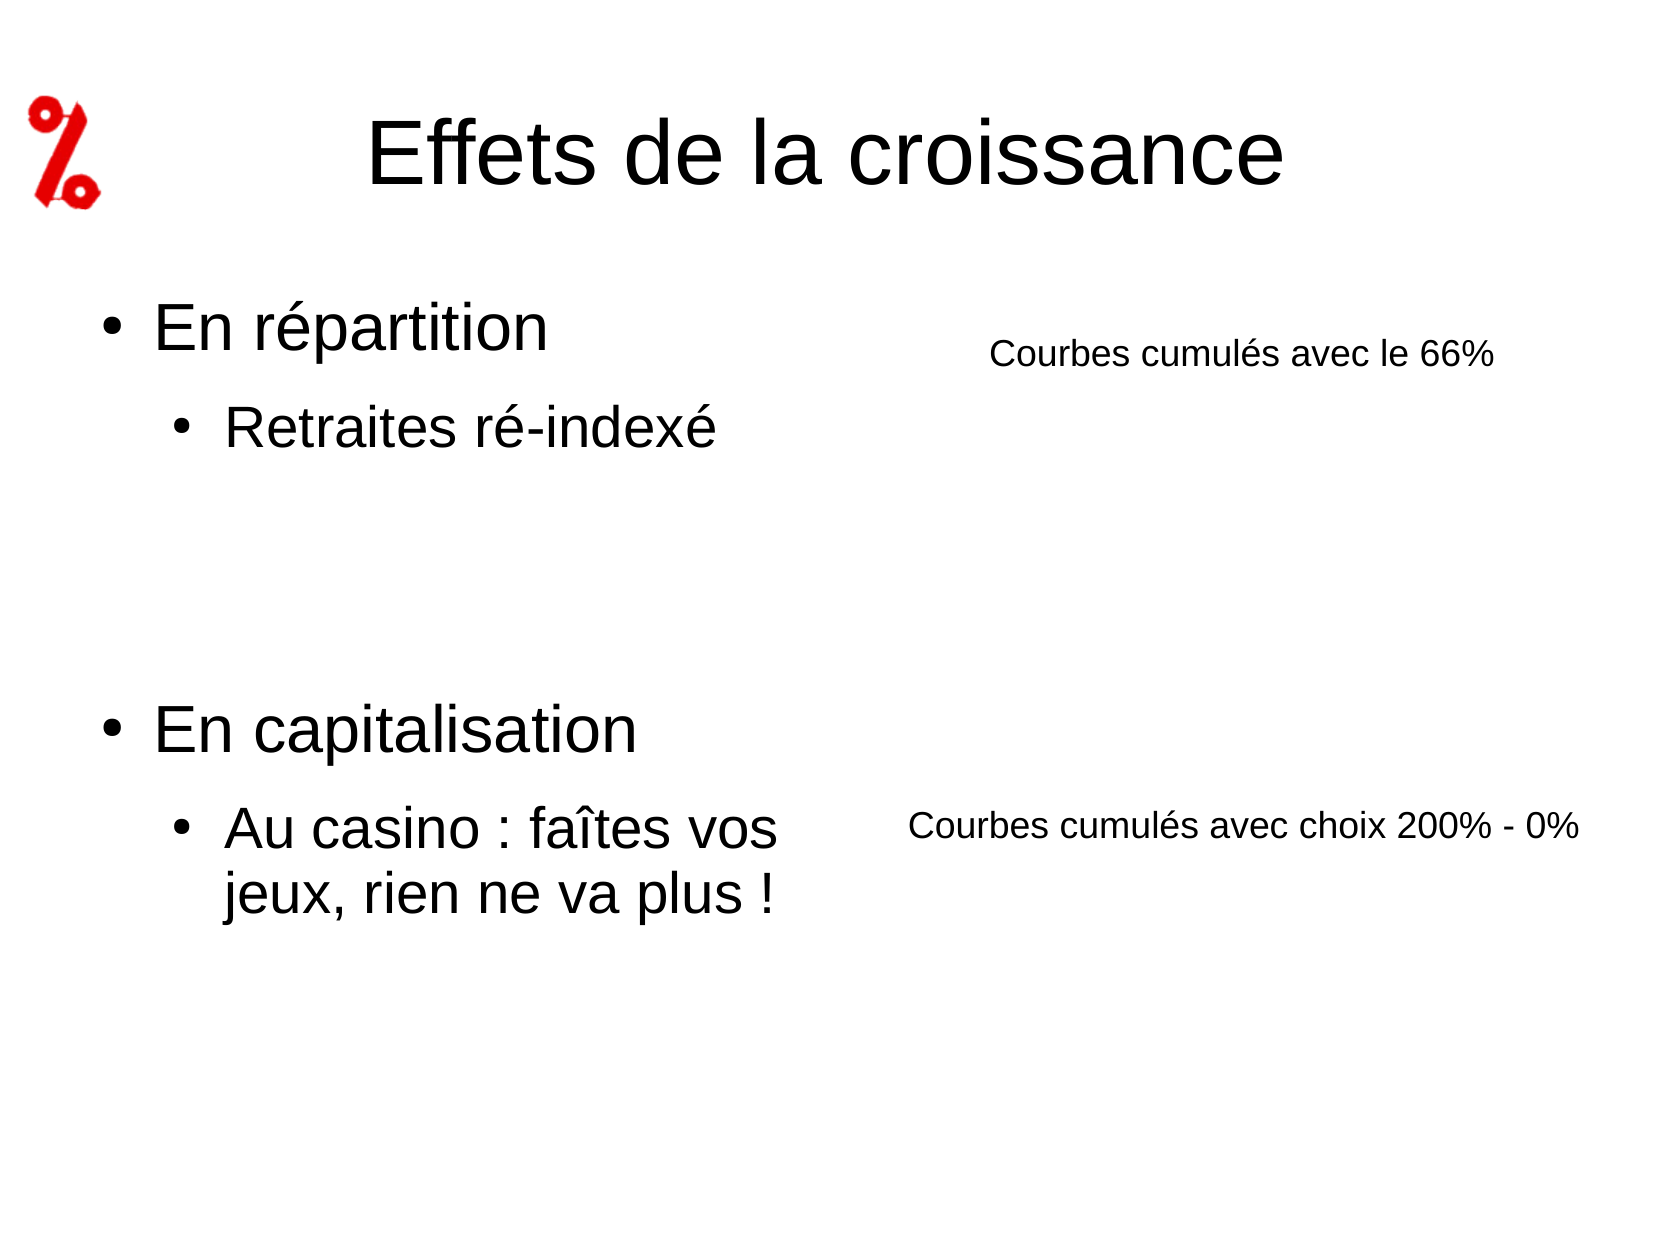

# Effets de la croissance
En répartition
Retraites ré-indexé
En capitalisation
Au casino : faîtes vos jeux, rien ne va plus !
Courbes cumulés avec le 66%
Courbes cumulés avec choix 200% - 0%